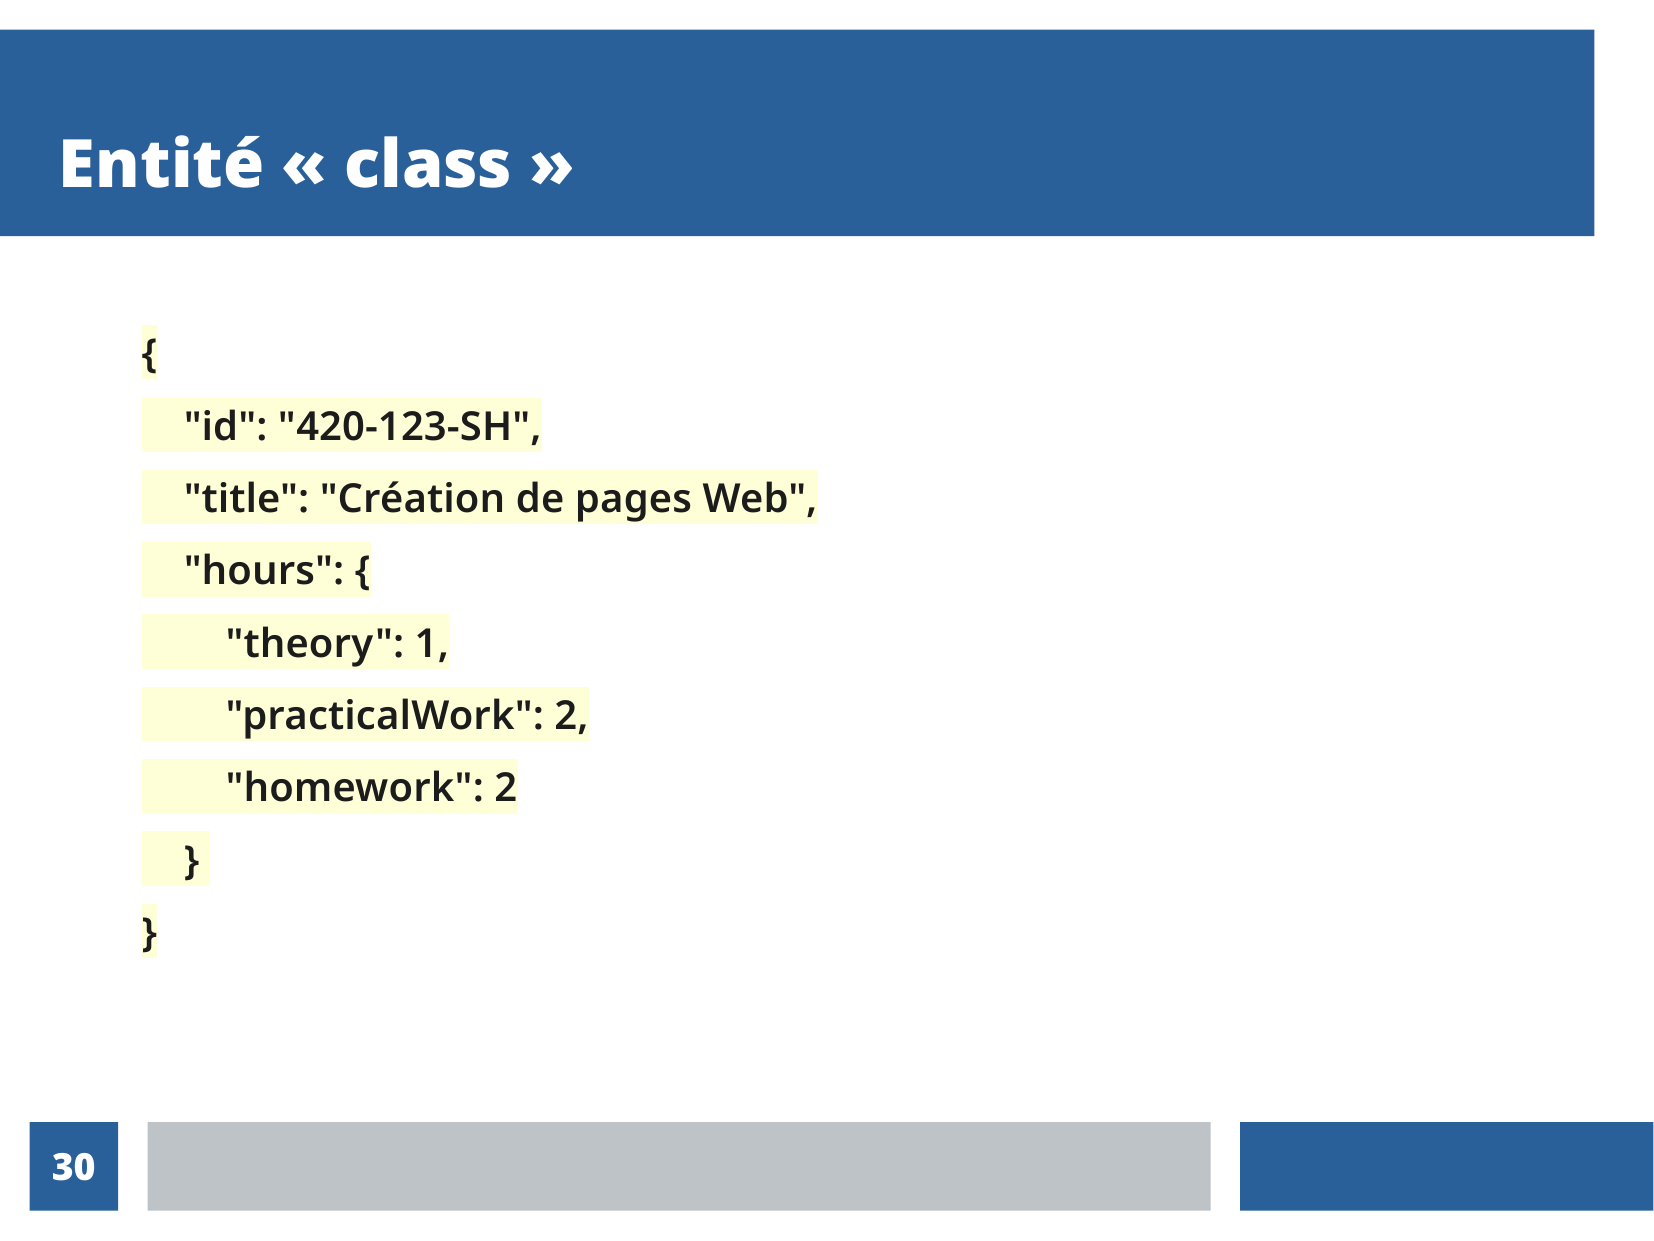

# Entité « class »
{
 "id": "420-123-SH",
 "title": "Création de pages Web",
 "hours": {
 "theory": 1,
 "practicalWork": 2,
 "homework": 2
 }
}
30